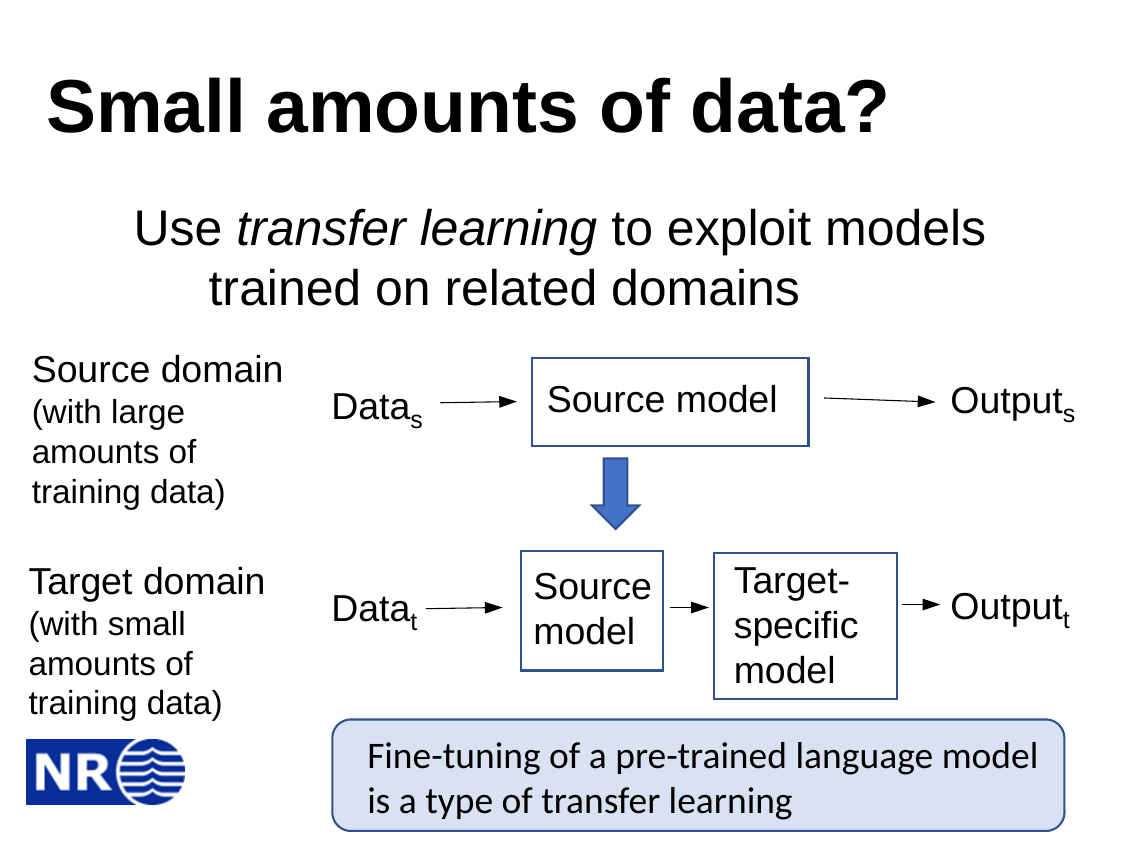

# Small amounts of data?
Use transfer learning to exploit models trained on related domains
Source domain (with large amounts of training data)
Source model
Outputs
Datas
Target-specific model
Target domain (with small amounts of training data)
Source model
Outputt
Datat
Fine-tuning of a pre-trained language model is a type of transfer learning